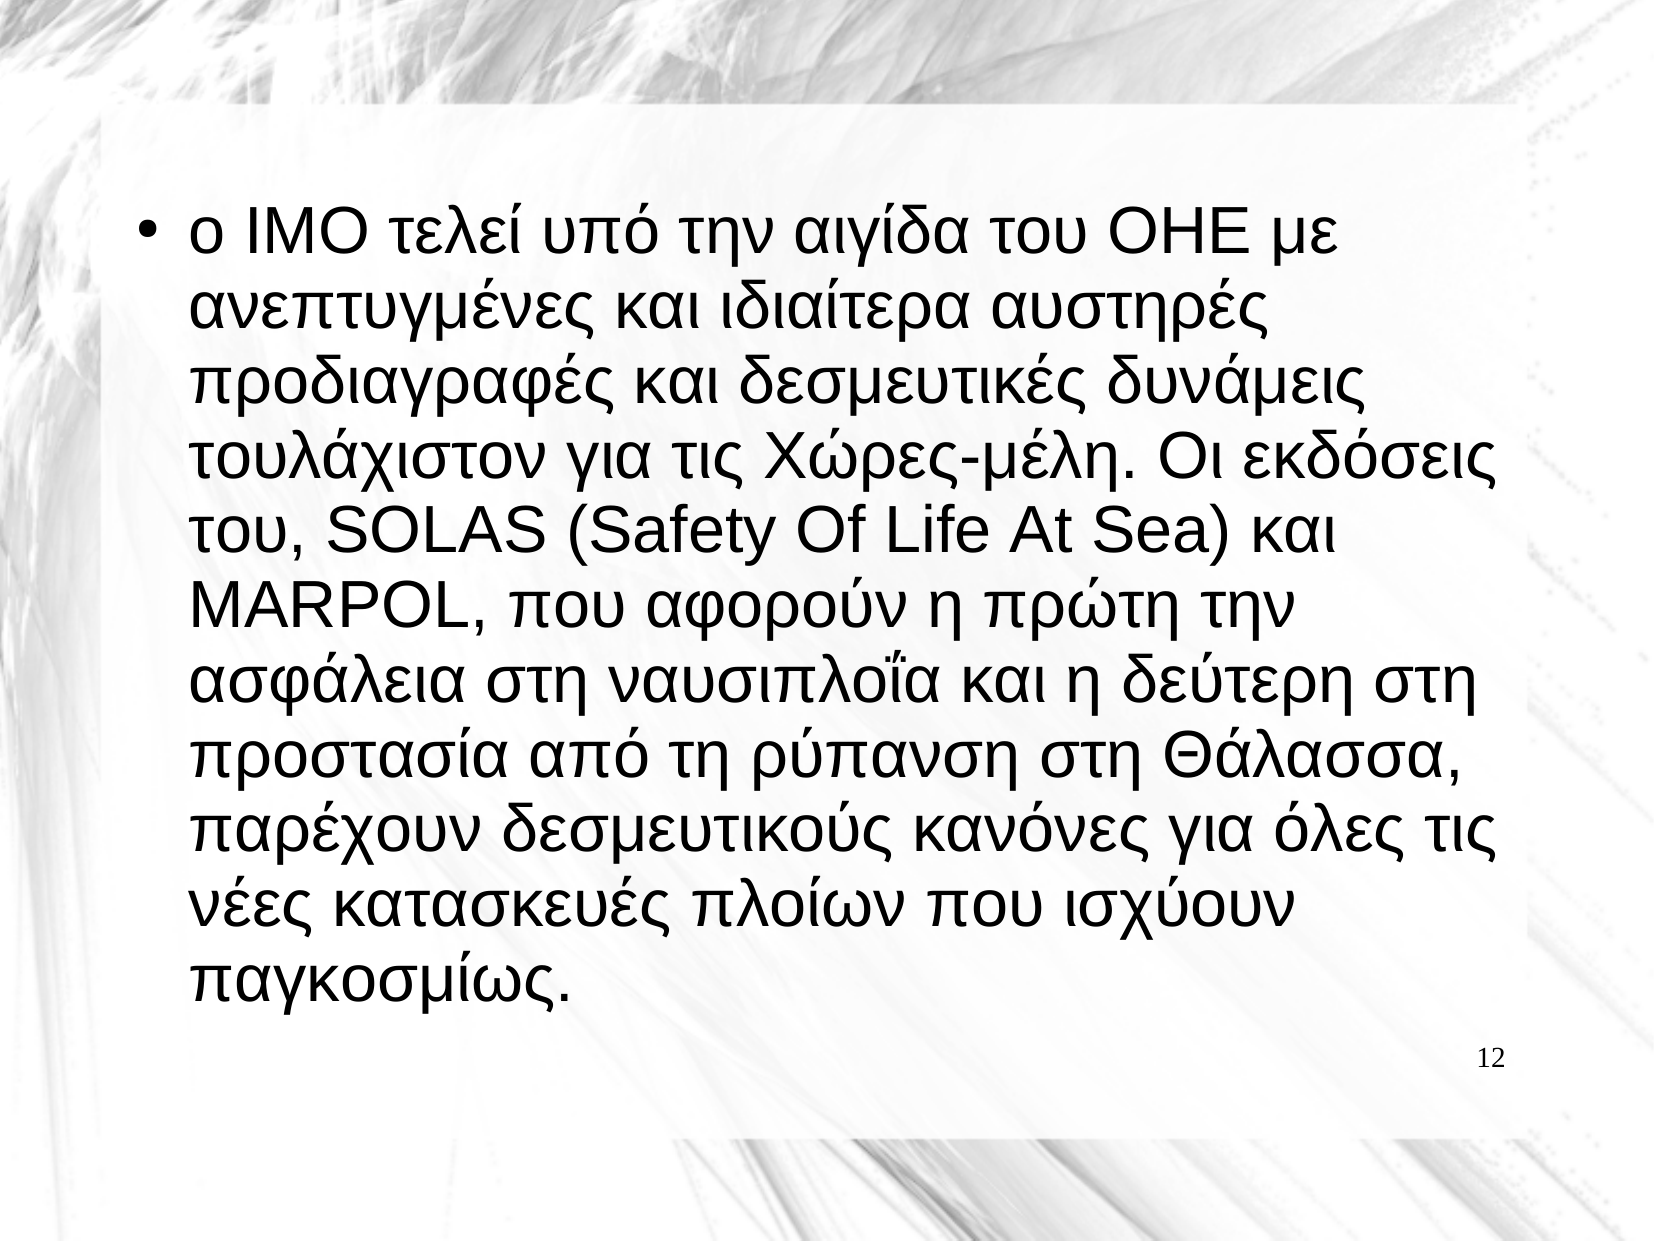

# ο ΙΜΟ τελεί υπό την αιγίδα του ΟΗΕ με ανεπτυγμένες και ιδιαίτερα αυστηρές προδιαγραφές και δεσμευτικές δυνάμεις τουλάχιστον για τις Χώρες-μέλη. Οι εκδόσεις του, SOLAS (Safety Of Life At Sea) και MARPOL, που αφορούν η πρώτη την ασφάλεια στη ναυσιπλοΐα και η δεύτερη στη προστασία από τη ρύπανση στη Θάλασσα, παρέχουν δεσμευτικούς κανόνες για όλες τις νέες κατασκευές πλοίων που ισχύουν παγκοσμίως.
12